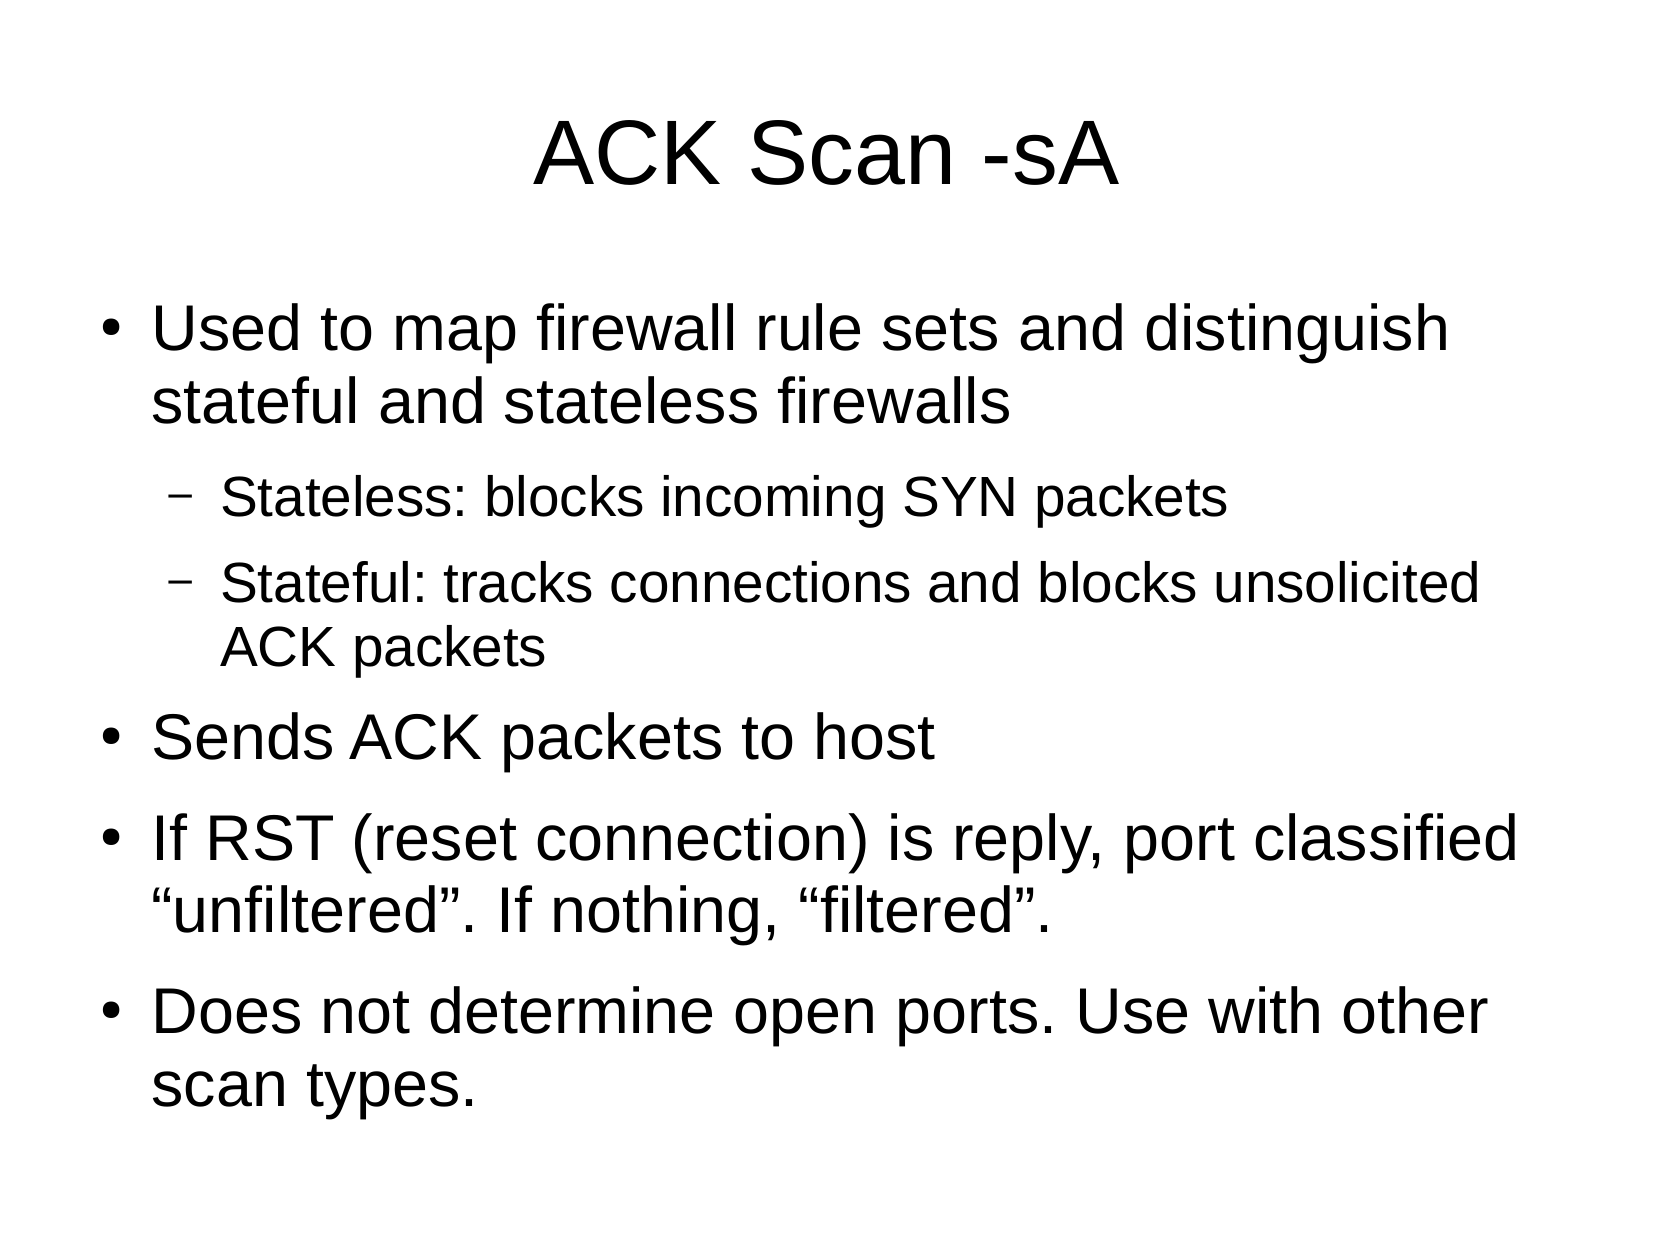

# ACK Scan -sA
Used to map firewall rule sets and distinguish stateful and stateless firewalls
Stateless: blocks incoming SYN packets
Stateful: tracks connections and blocks unsolicited ACK packets
Sends ACK packets to host
If RST (reset connection) is reply, port classified “unfiltered”. If nothing, “filtered”.
Does not determine open ports. Use with other scan types.